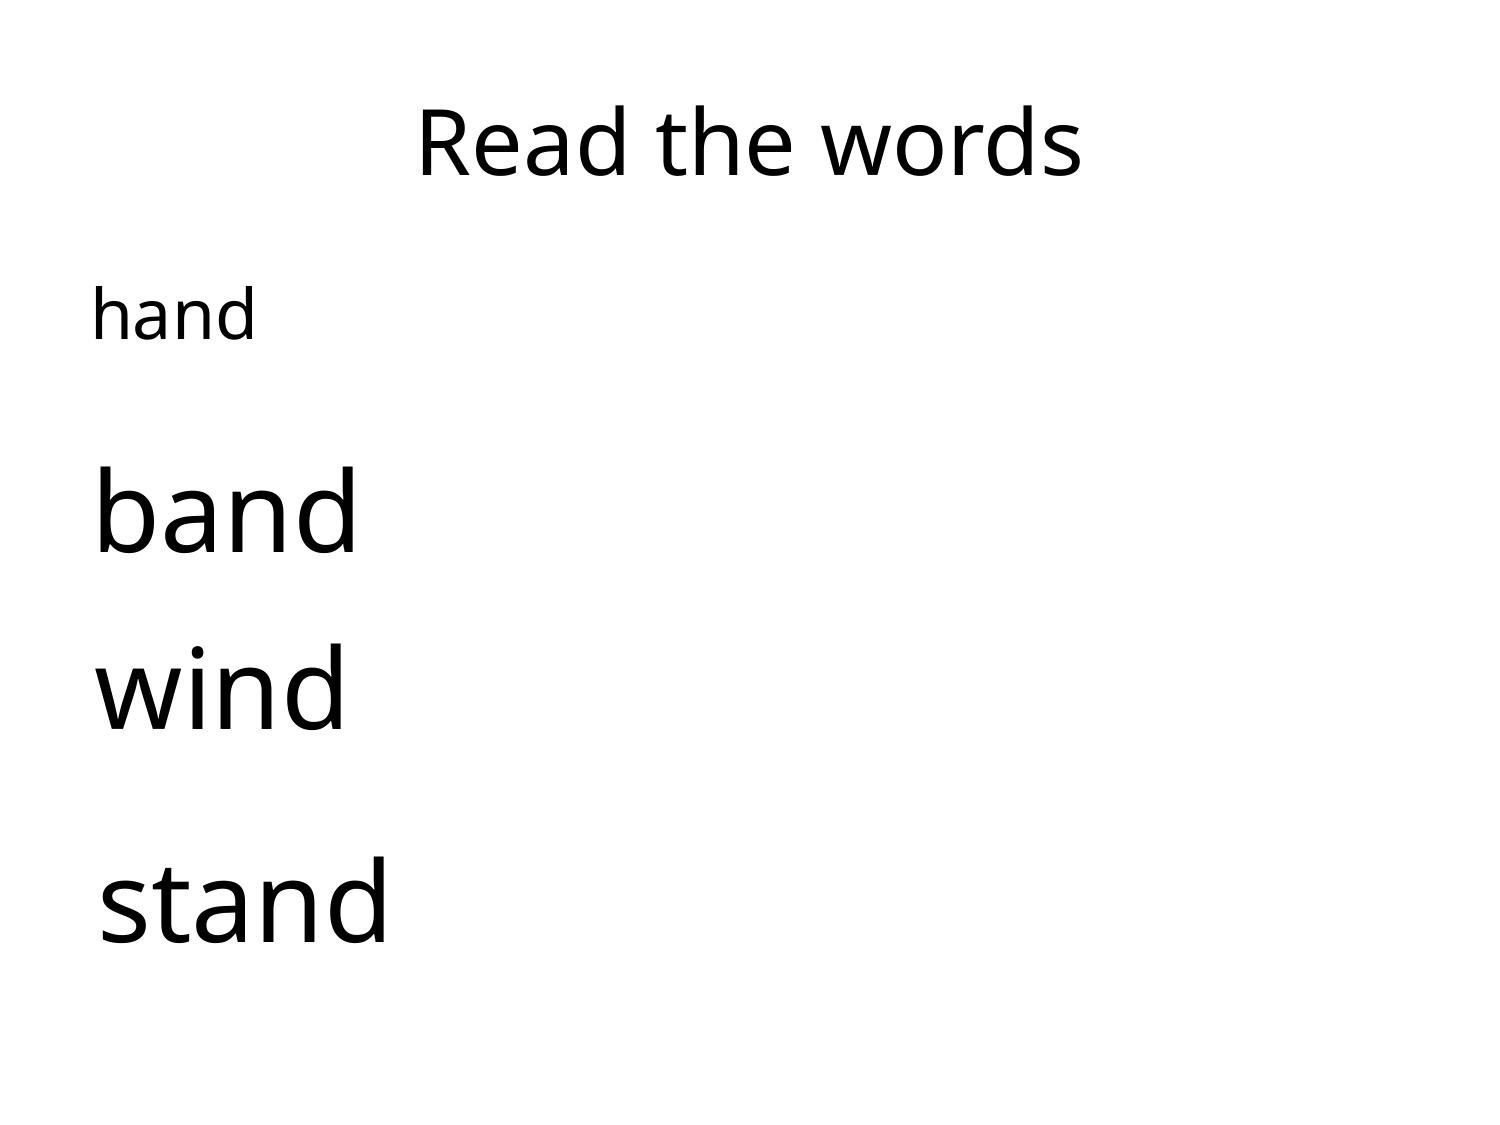

# Read the words
hand
band
wind
stand